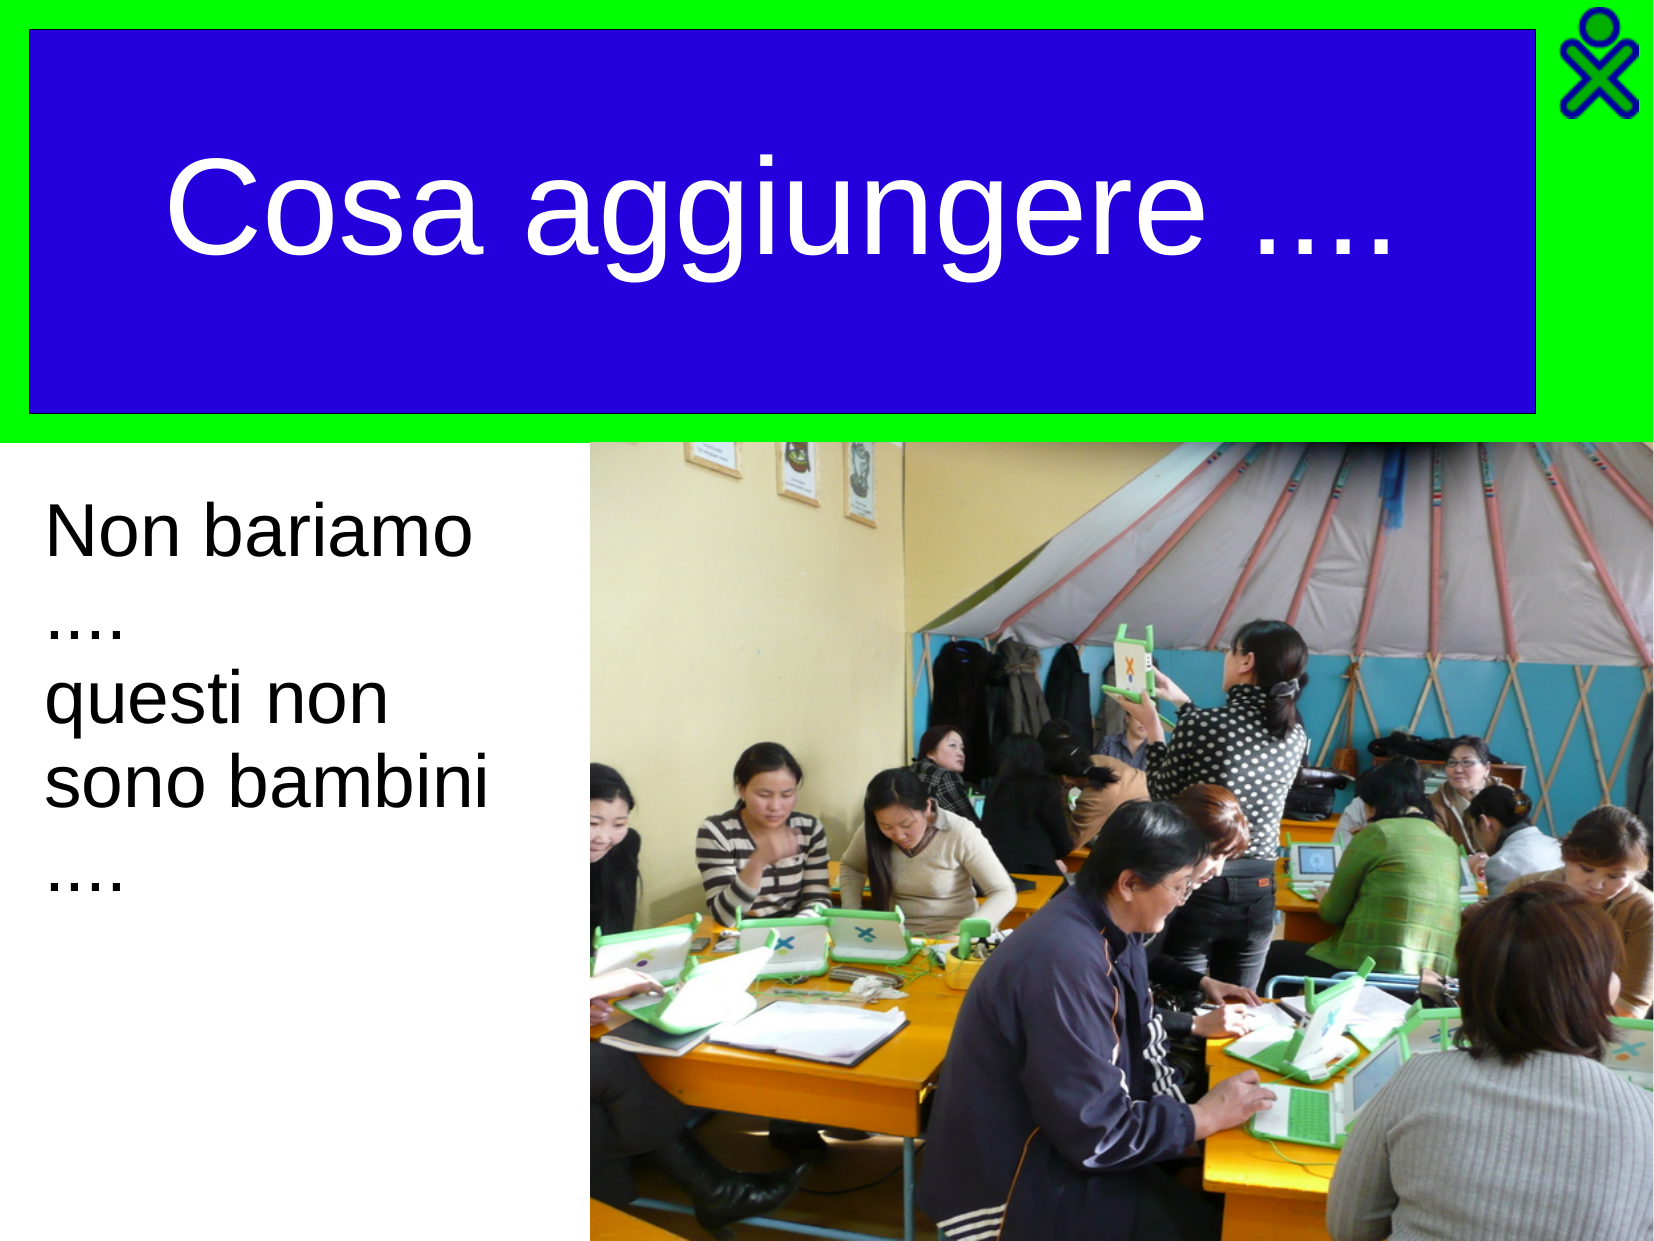

# Cosa aggiungere ....
Non bariamo
....
questi non
sono bambini
....